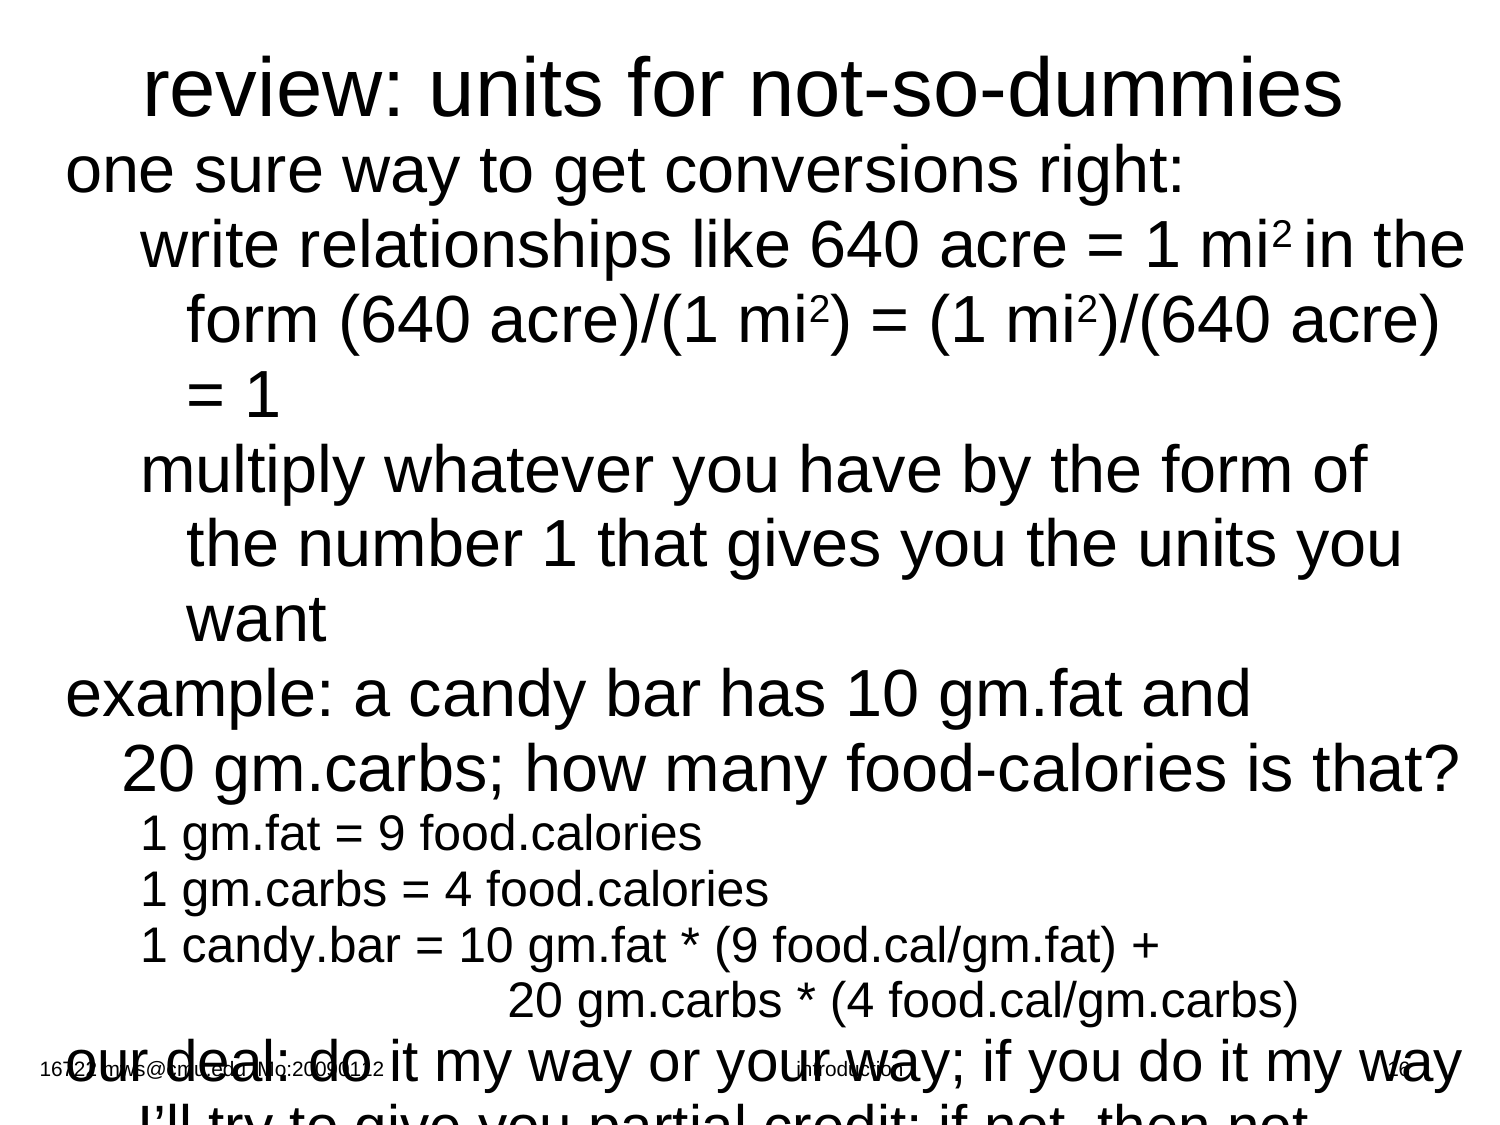

# review: units for not-so-dummies
one sure way to get conversions right:
write relationships like 640 acre = 1 mi2 in the form (640 acre)/(1 mi2) = (1 mi2)/(640 acre) = 1
multiply whatever you have by the form of the number 1 that gives you the units you want
example: a candy bar has 10 gm.fat and
20 gm.carbs; how many food-calories is that?
1 gm.fat = 9 food.calories
1 gm.carbs = 4 food.calories
1 candy.bar = 10 gm.fat * (9 food.cal/gm.fat) +
 20 gm.carbs * (4 food.cal/gm.carbs)
our deal: do it my way or your way; if you do it my way I’ll try to give you partial credit; if not, then not ...
16722 mws@cmu.edu Mo:20090112
introduction
16